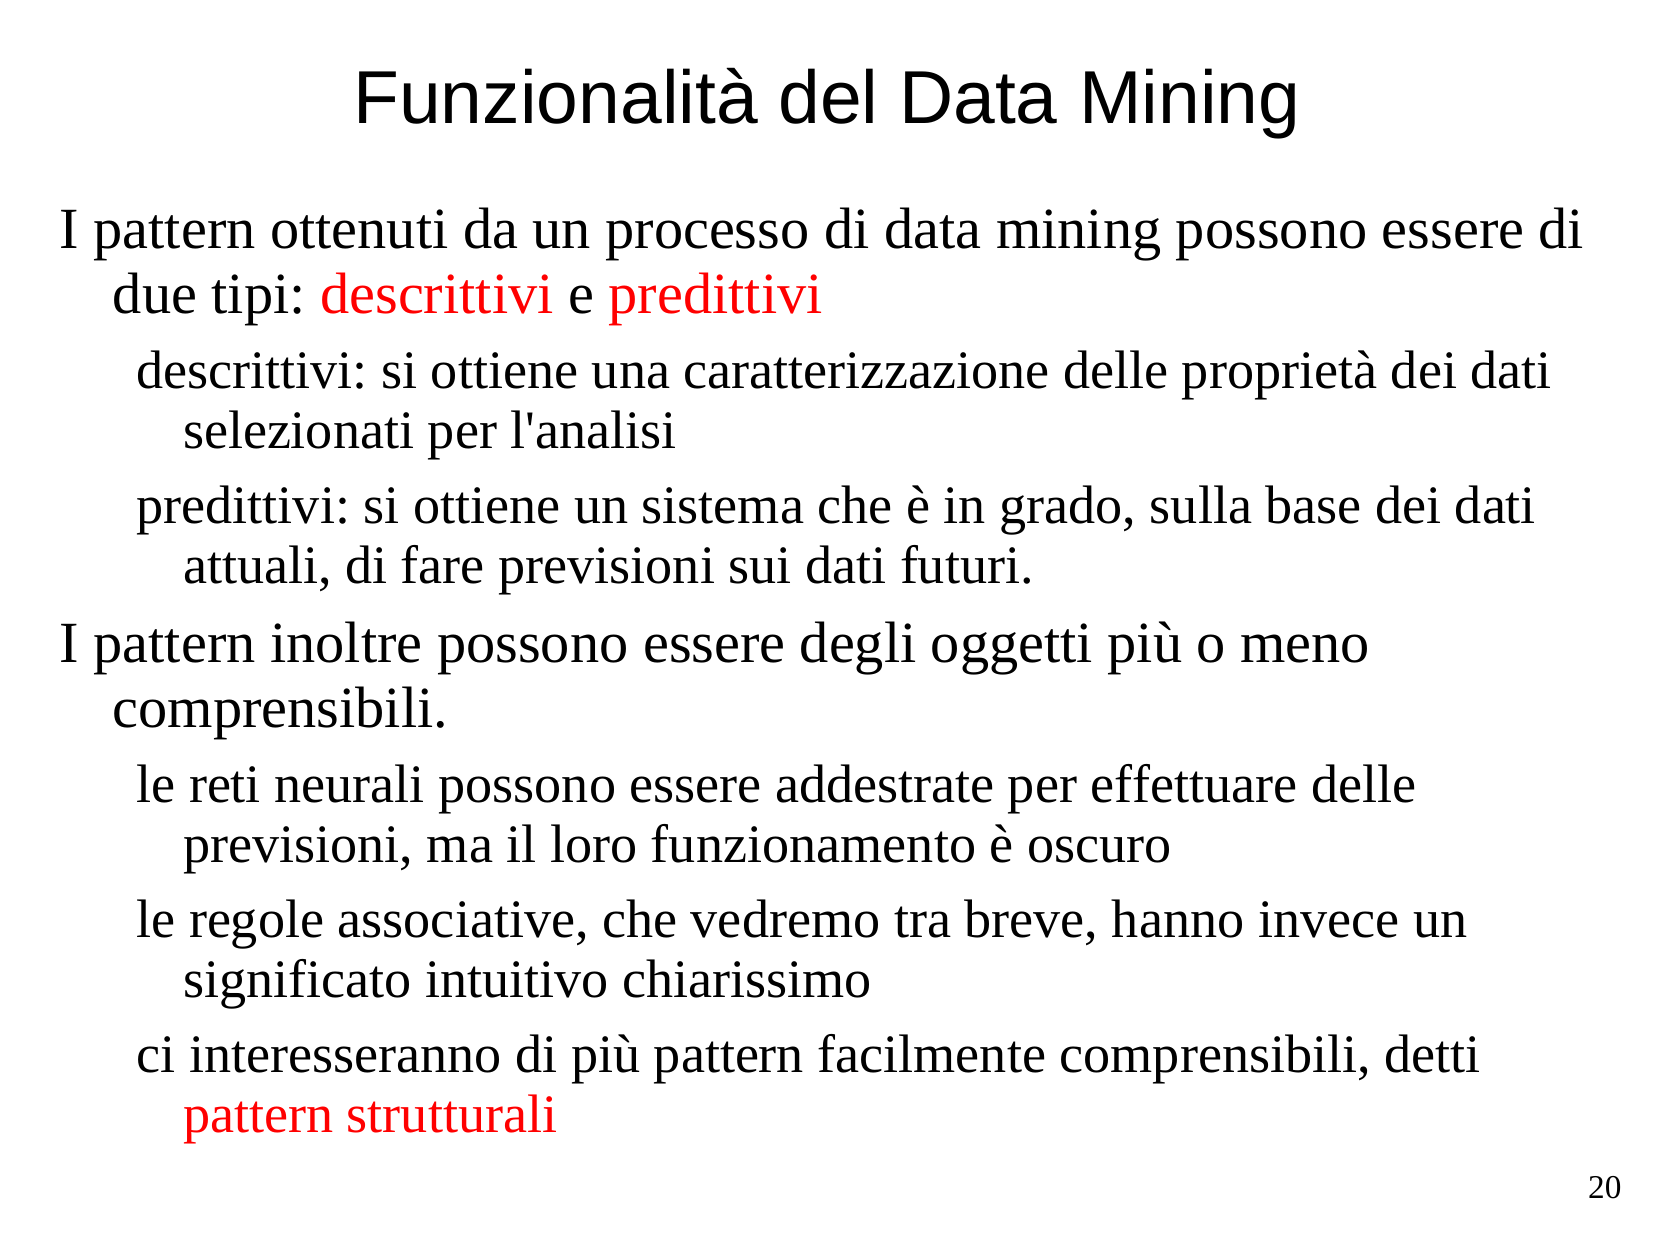

# Funzionalità del Data Mining
I pattern ottenuti da un processo di data mining possono essere di due tipi: descrittivi e predittivi
descrittivi: si ottiene una caratterizzazione delle proprietà dei dati selezionati per l'analisi
predittivi: si ottiene un sistema che è in grado, sulla base dei dati attuali, di fare previsioni sui dati futuri.
I pattern inoltre possono essere degli oggetti più o meno comprensibili.
le reti neurali possono essere addestrate per effettuare delle previsioni, ma il loro funzionamento è oscuro
le regole associative, che vedremo tra breve, hanno invece un significato intuitivo chiarissimo
ci interesseranno di più pattern facilmente comprensibili, detti pattern strutturali